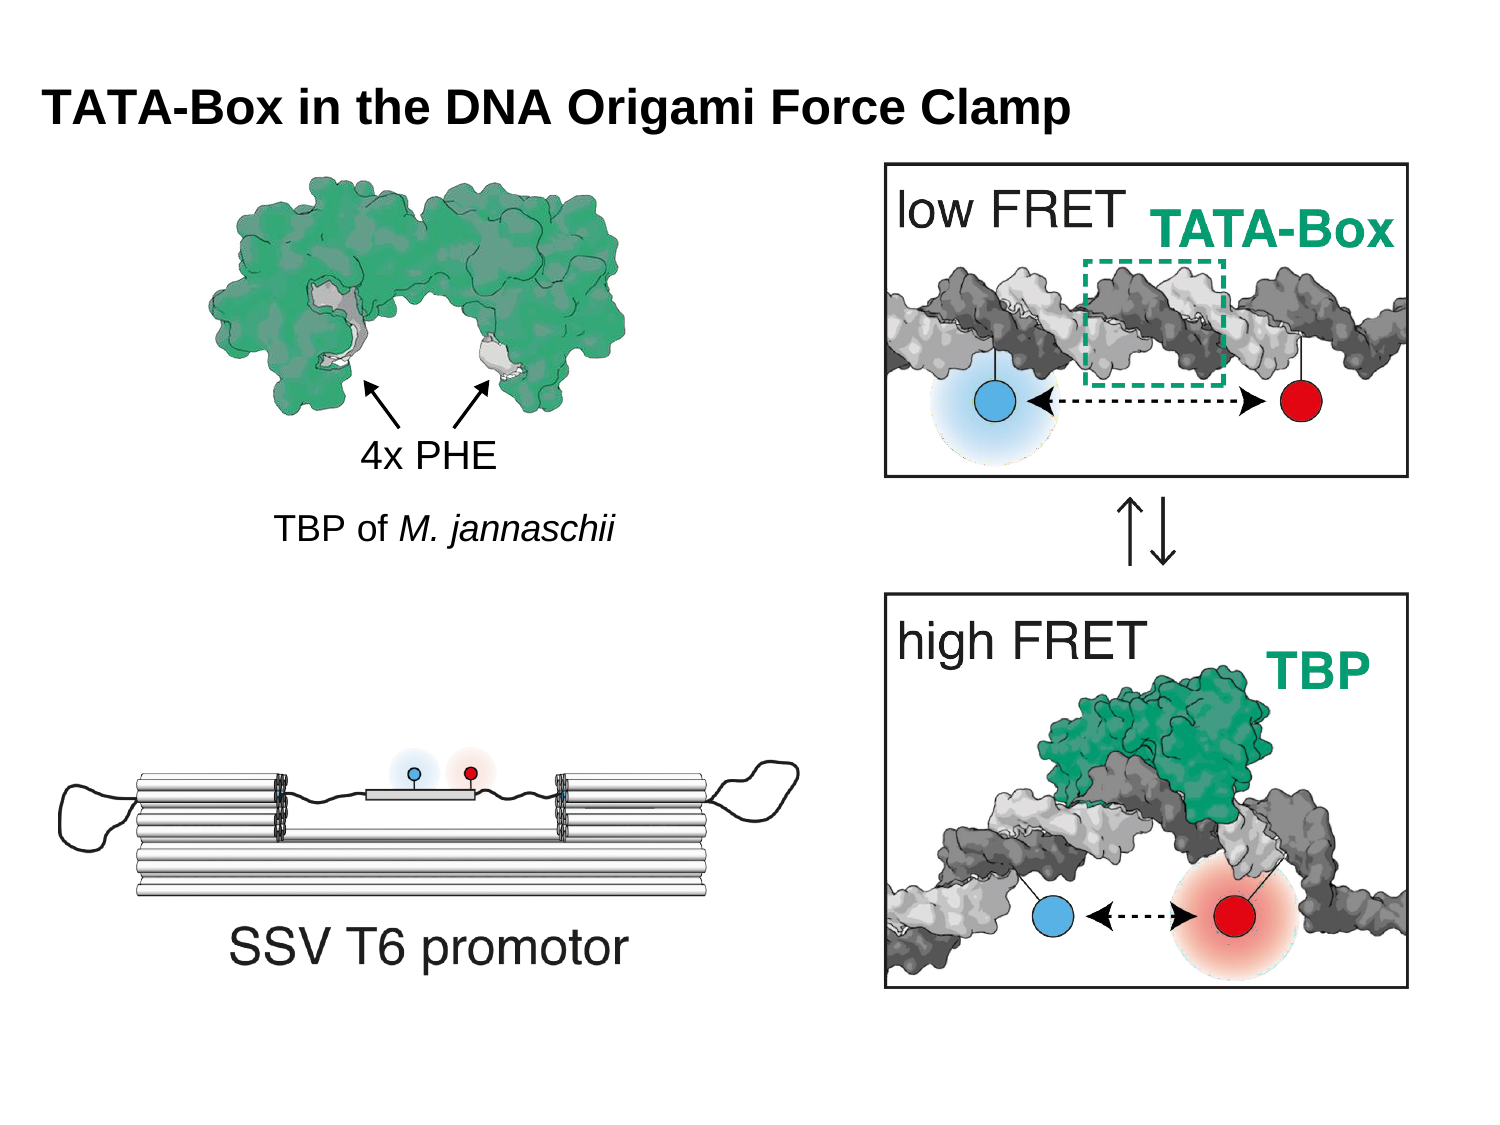

# TATA-Box in the DNA Origami Force Clamp
4x PHE
TBP of M. jannaschii